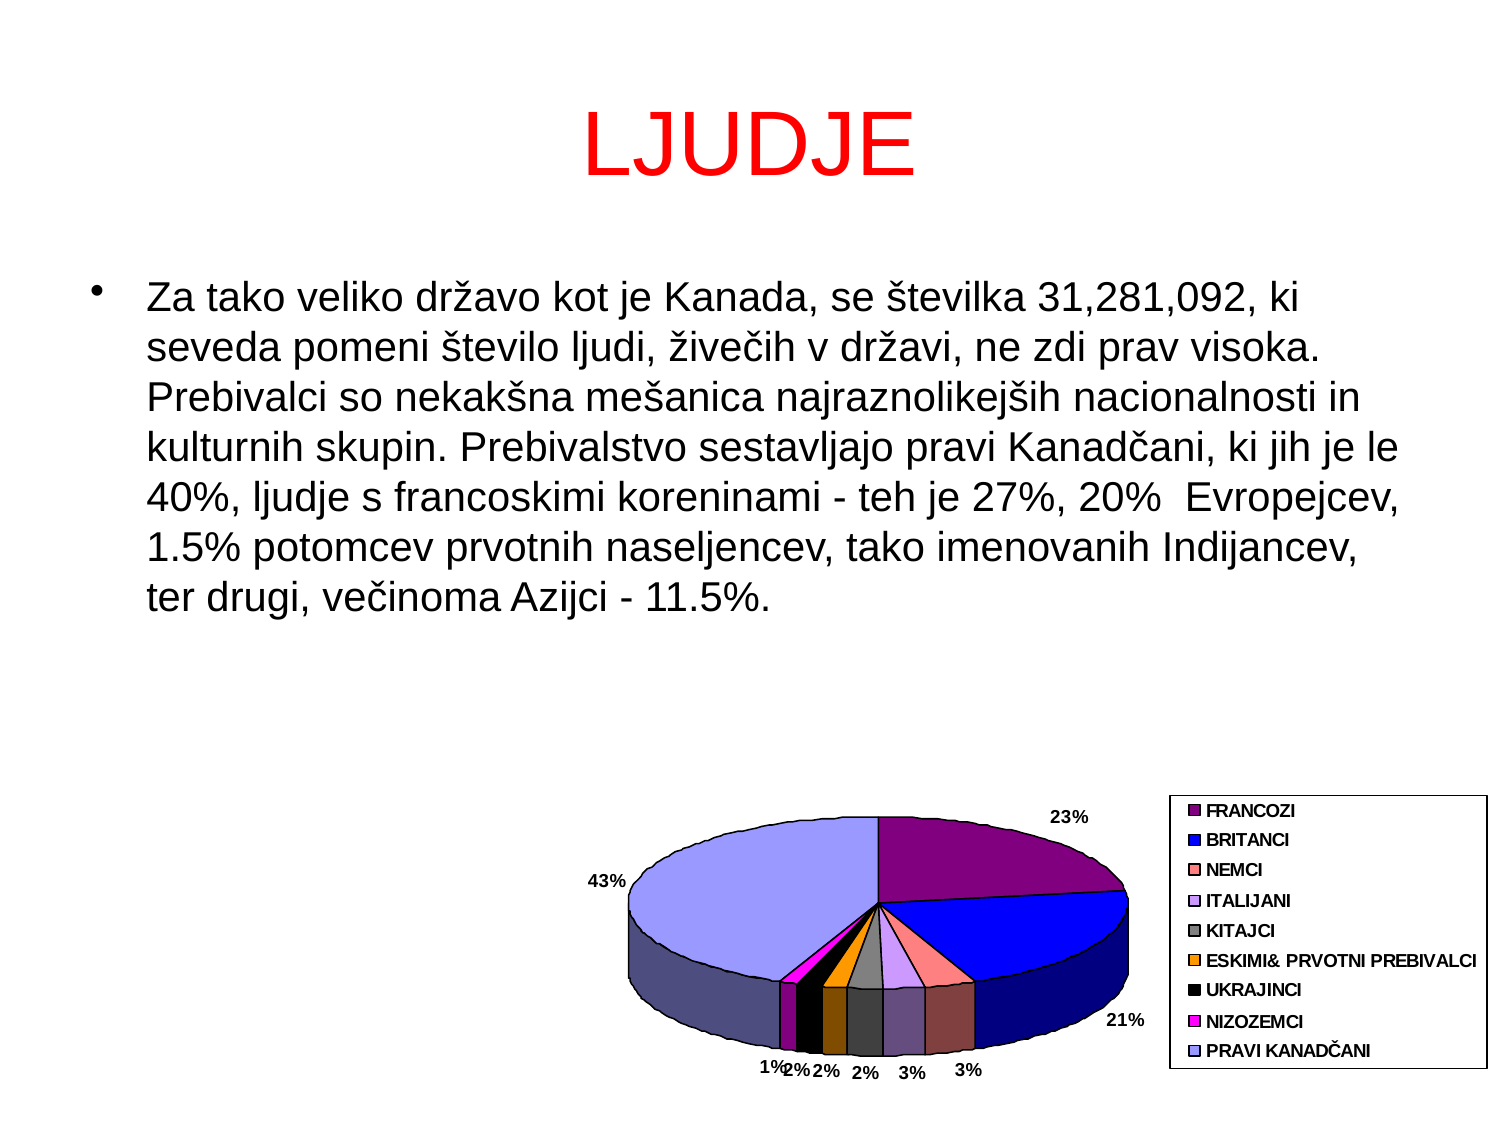

# LJUDJE
Za tako veliko državo kot je Kanada, se številka 31,281,092, ki seveda pomeni število ljudi, živečih v državi, ne zdi prav visoka. Prebivalci so nekakšna mešanica najraznolikejših nacionalnosti in kulturnih skupin. Prebivalstvo sestavljajo pravi Kanadčani, ki jih je le 40%, ljudje s francoskimi koreninami - teh je 27%, 20% Evropejcev, 1.5% potomcev prvotnih naseljencev, tako imenovanih Indijancev, ter drugi, večinoma Azijci - 11.5%.